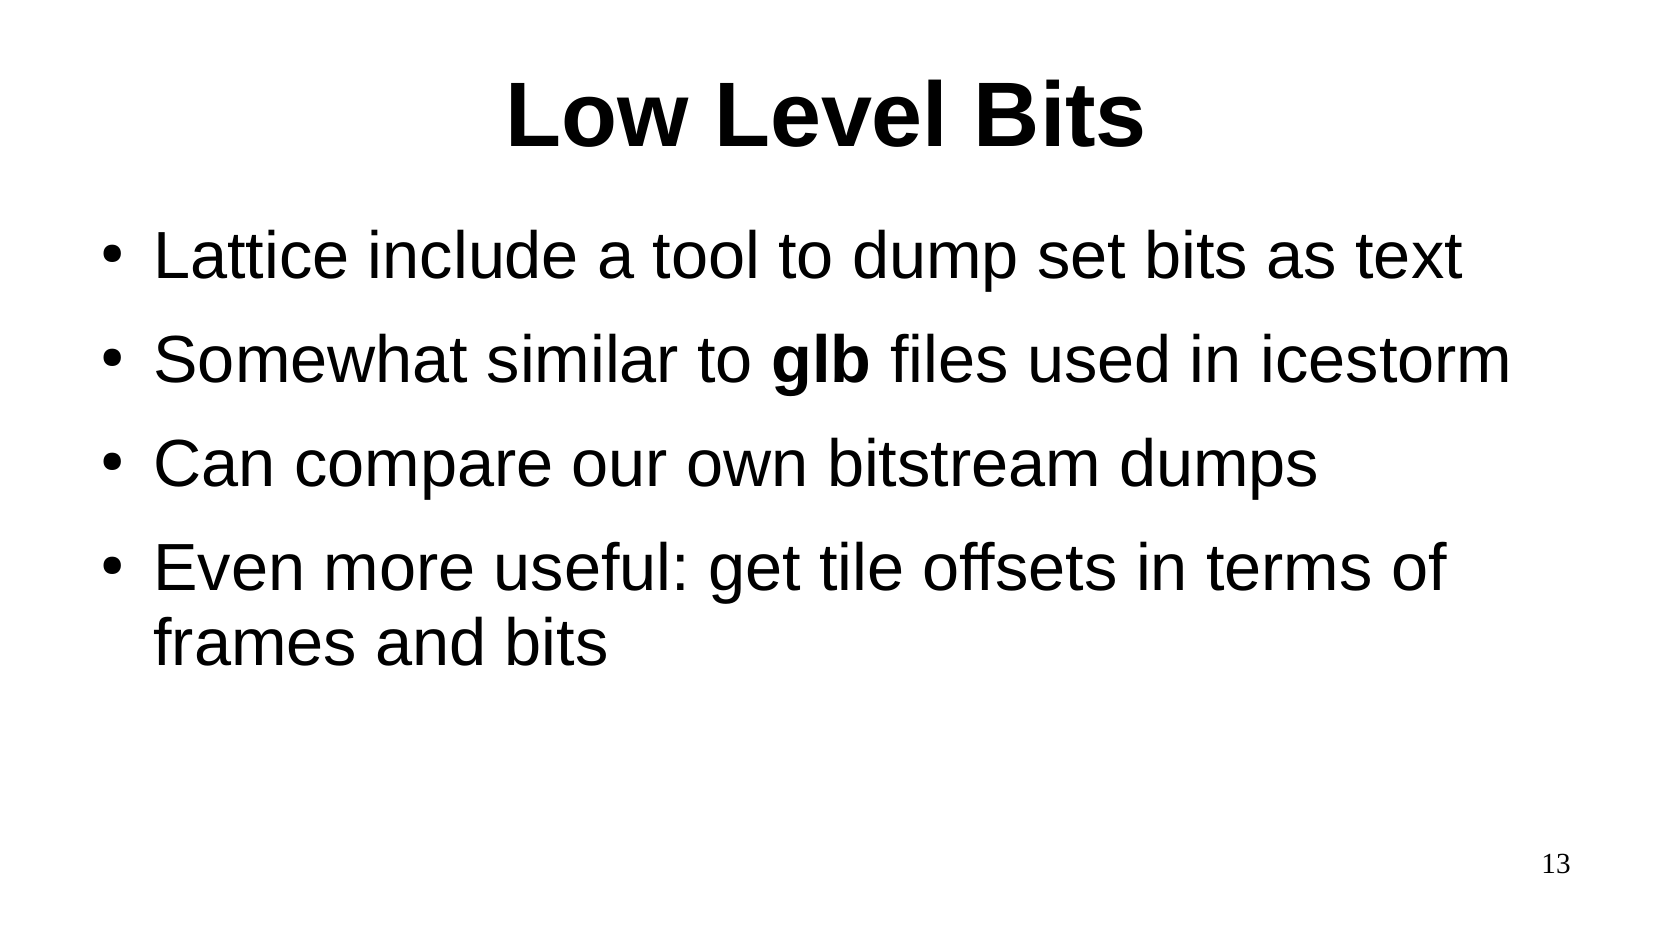

# Low Level Bits
Lattice include a tool to dump set bits as text
Somewhat similar to glb files used in icestorm
Can compare our own bitstream dumps
Even more useful: get tile offsets in terms of frames and bits